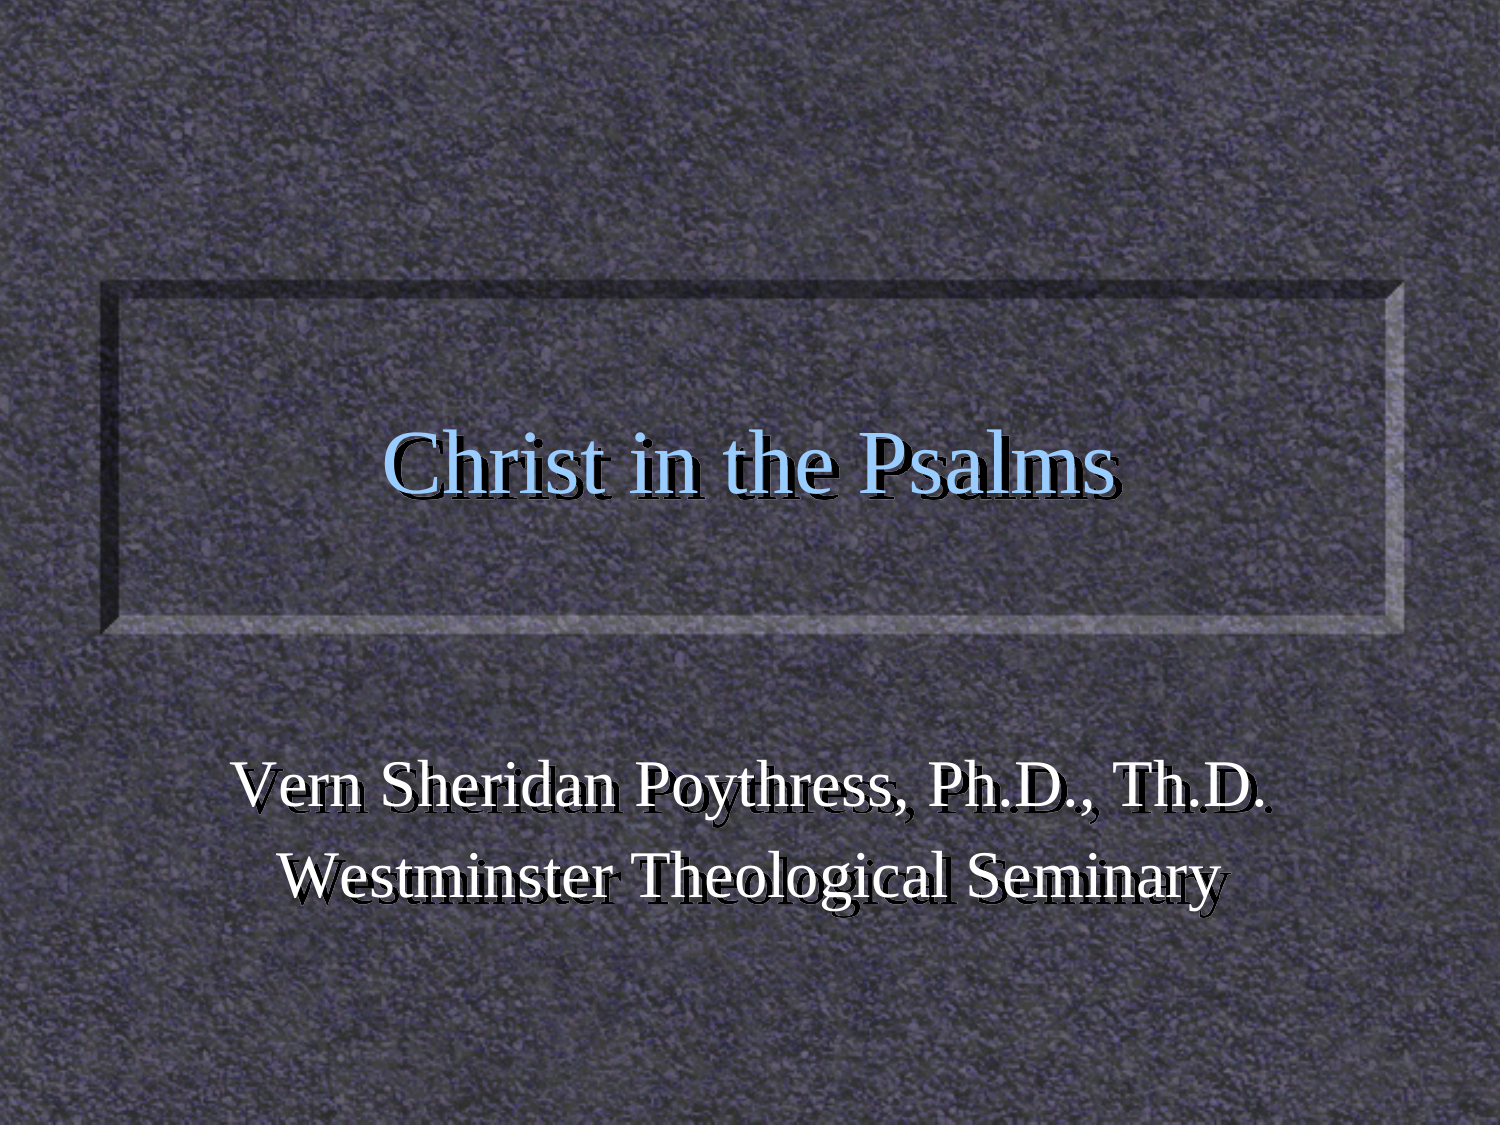

# Christ in the Psalms
Vern Sheridan Poythress, Ph.D., Th.D.
Westminster Theological Seminary